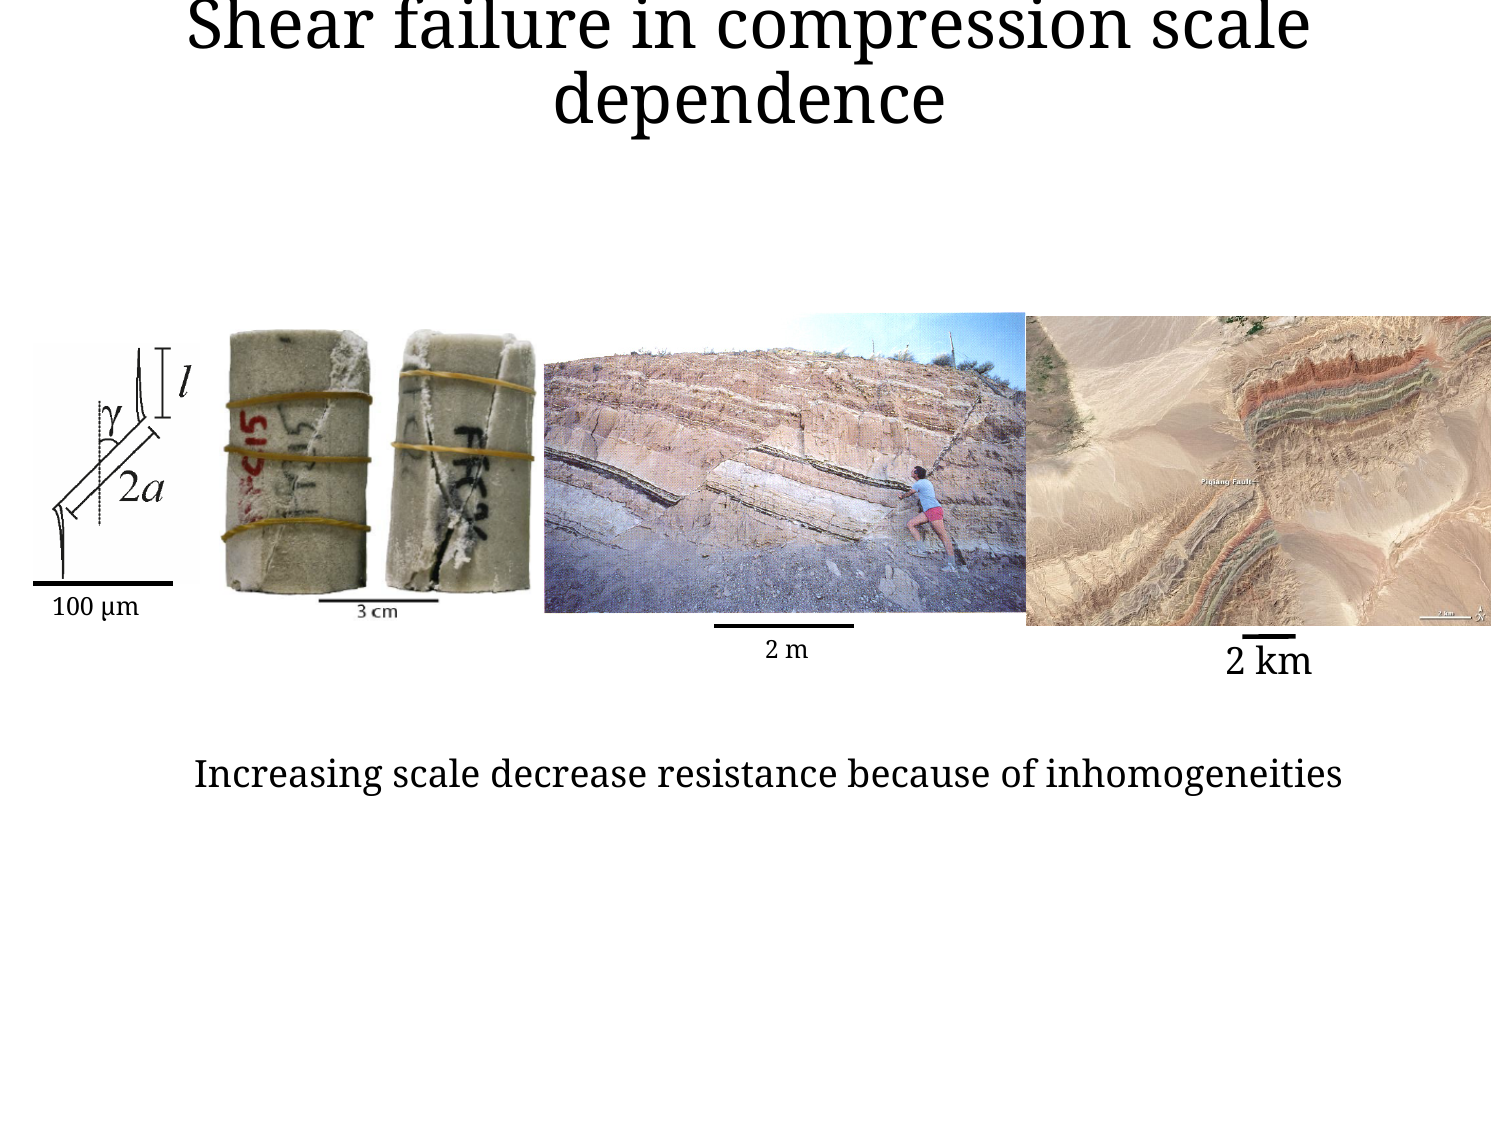

# Shear failure in compression scale dependence
100 µm
2 m
2 km
Increasing scale decrease resistance because of inhomogeneities